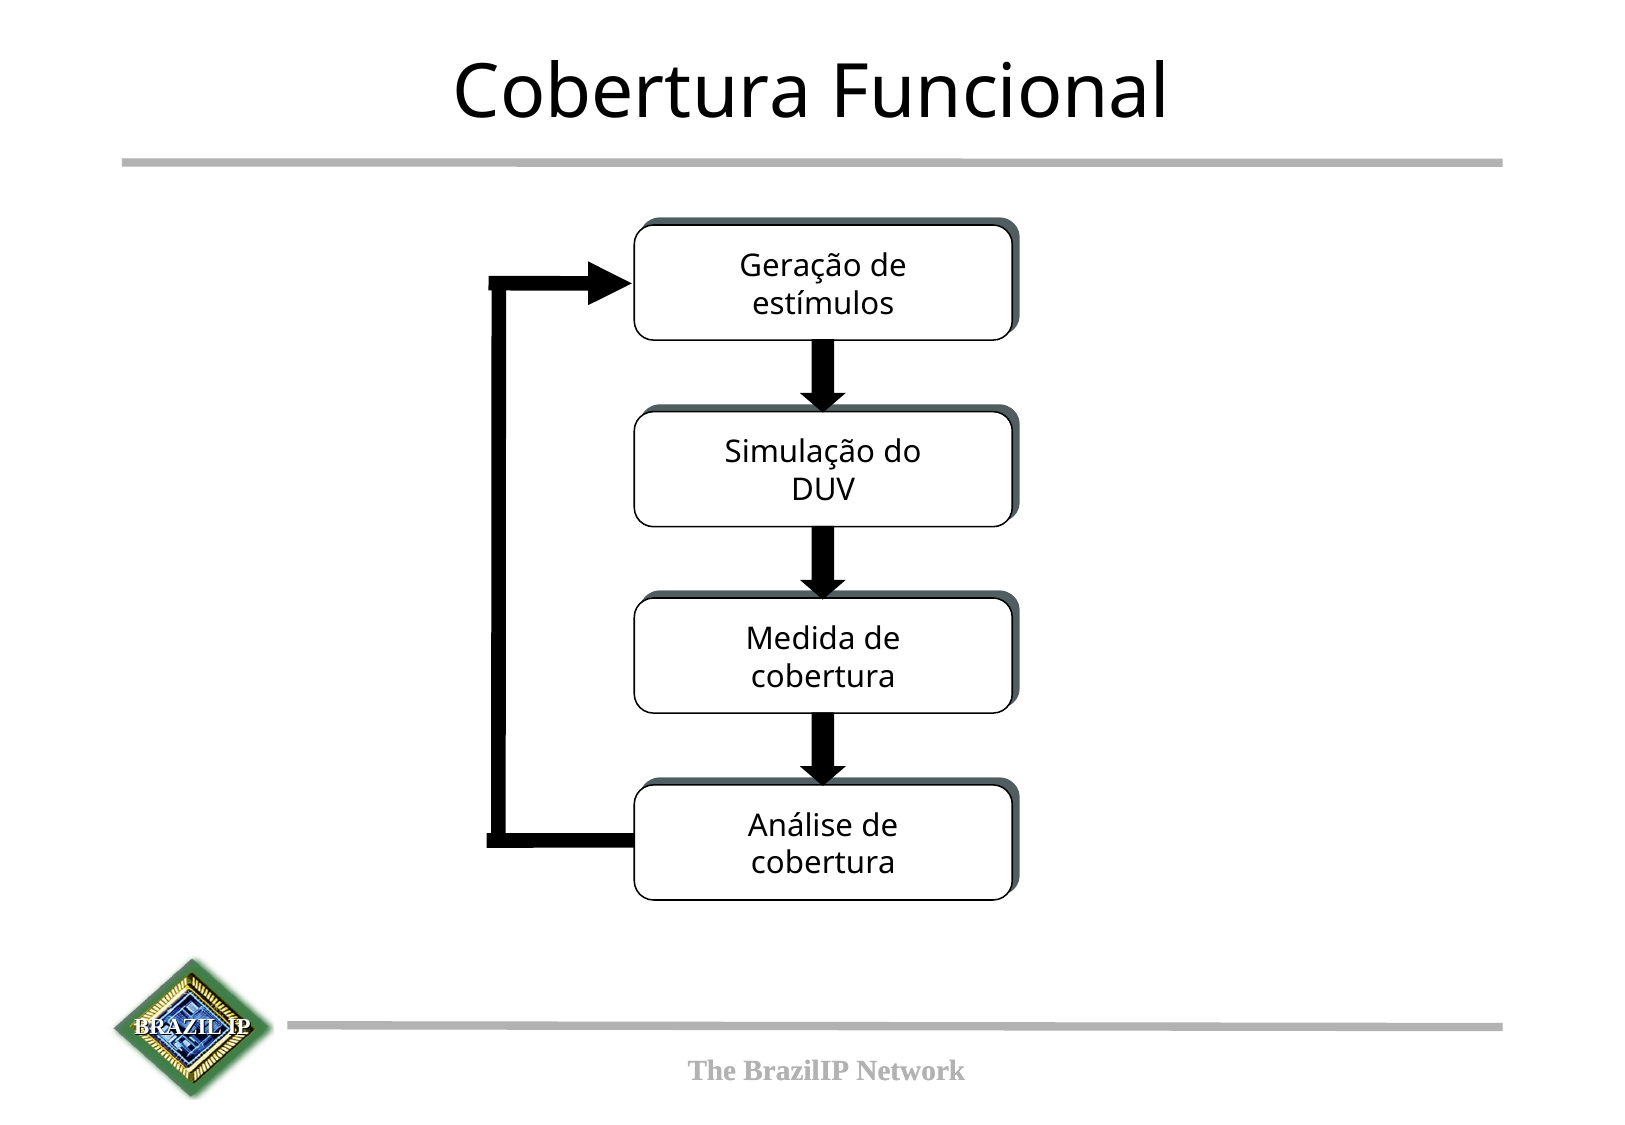

# Cobertura Funcional
Geração de
estímulos
Simulação do
DUV
Medida de
cobertura
Análise de
cobertura